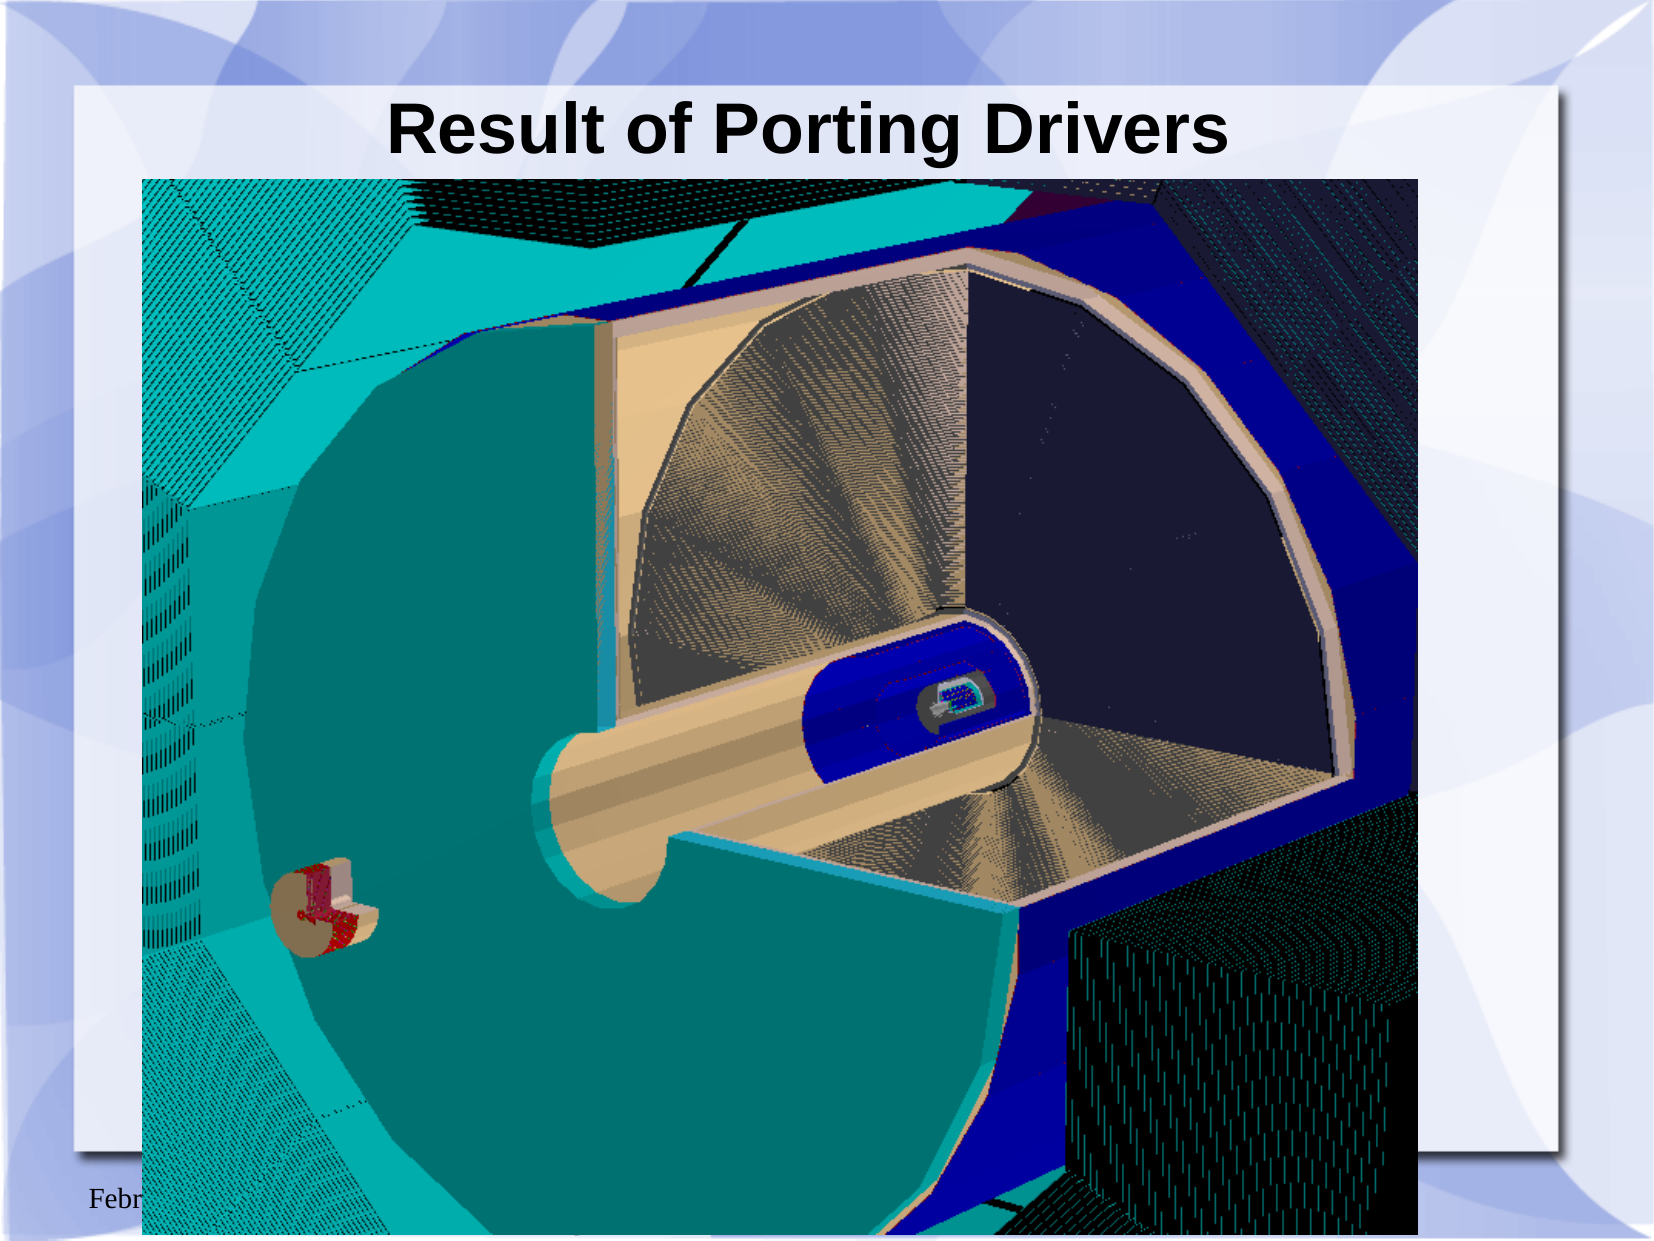

# Result of Porting Drivers
16
February, 4th. 2014
CLIC Workshop at CERN, Markus Frank / CERN